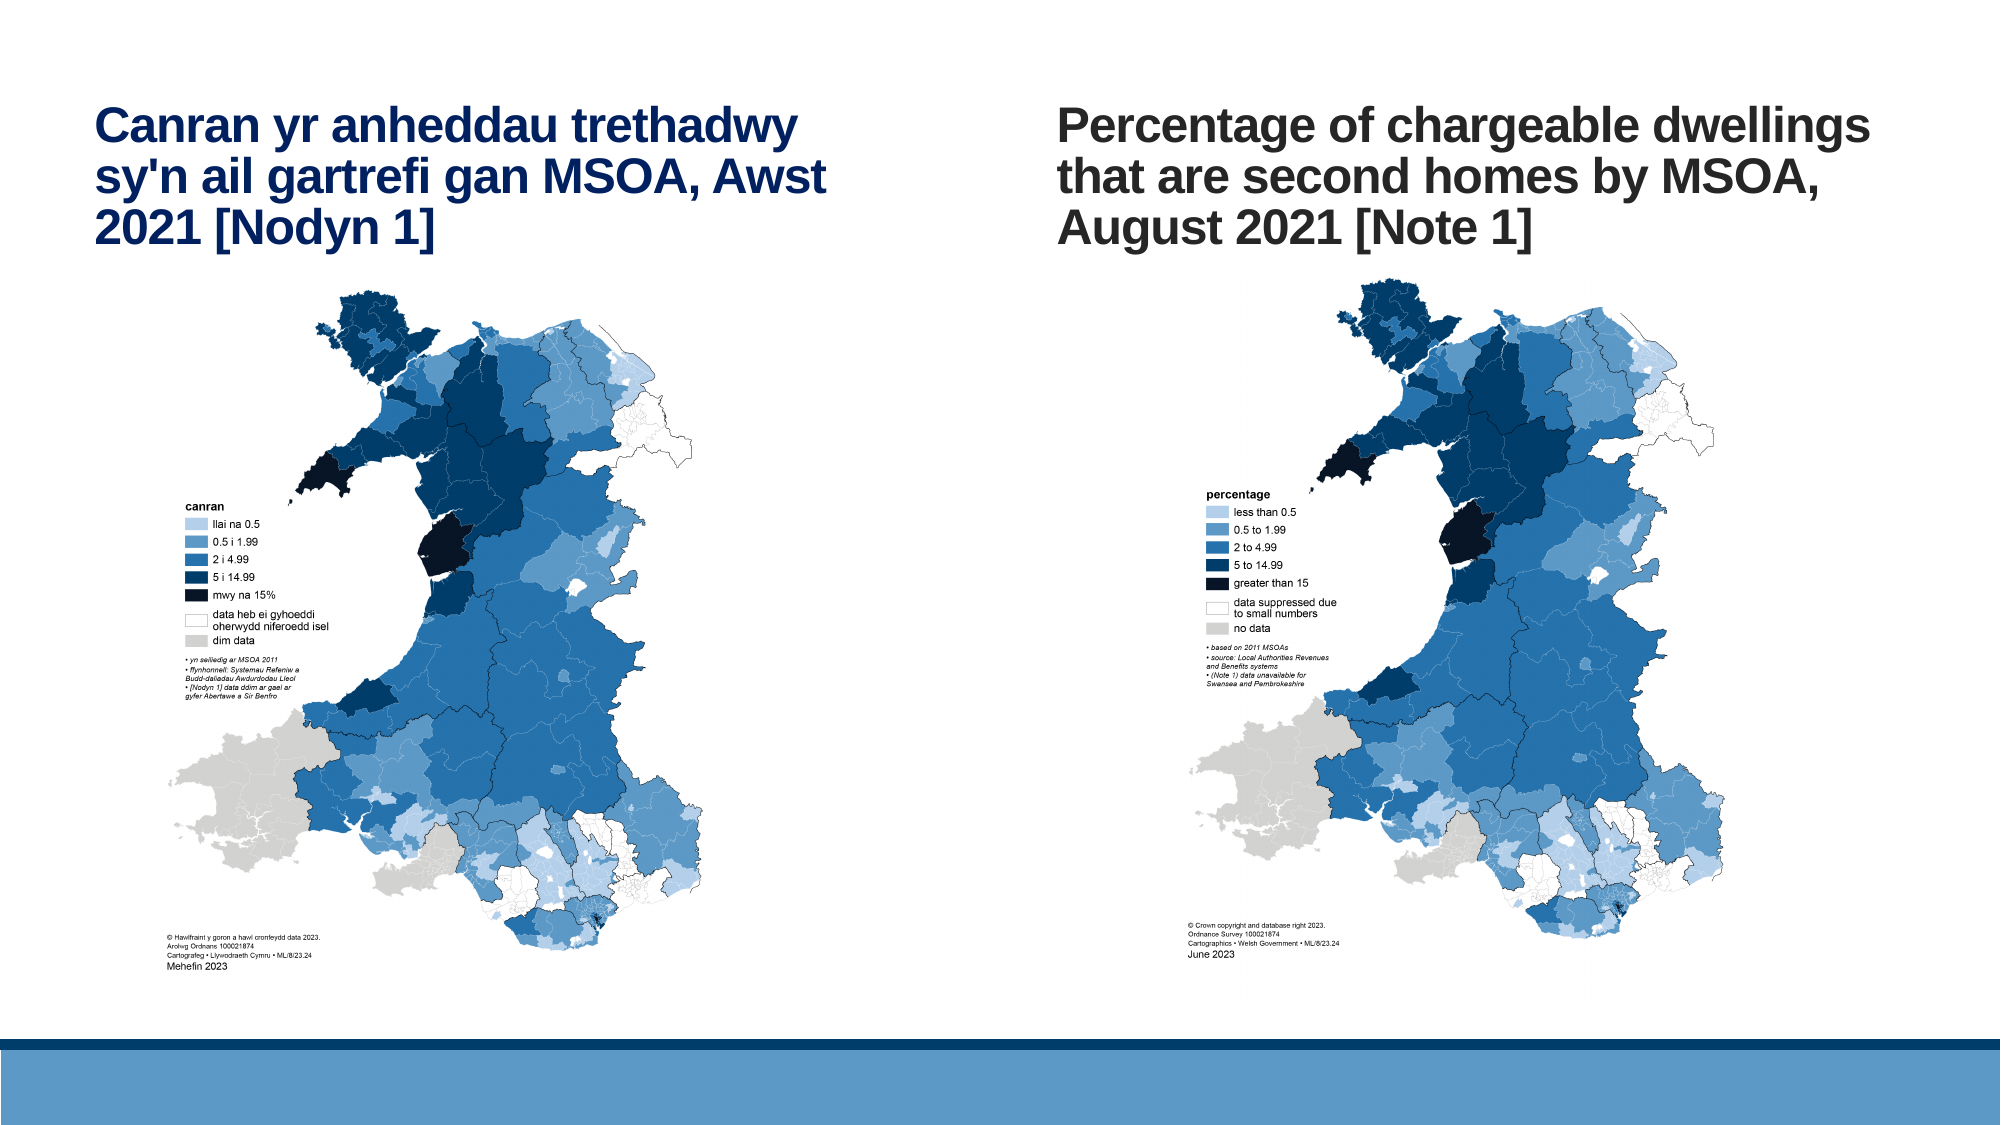

# Canran yr anheddau trethadwy sy'n ail gartrefi gan MSOA, Awst 2021 [Nodyn 1]
Percentage of chargeable dwellings that are second homes by MSOA, August 2021 [Note 1]